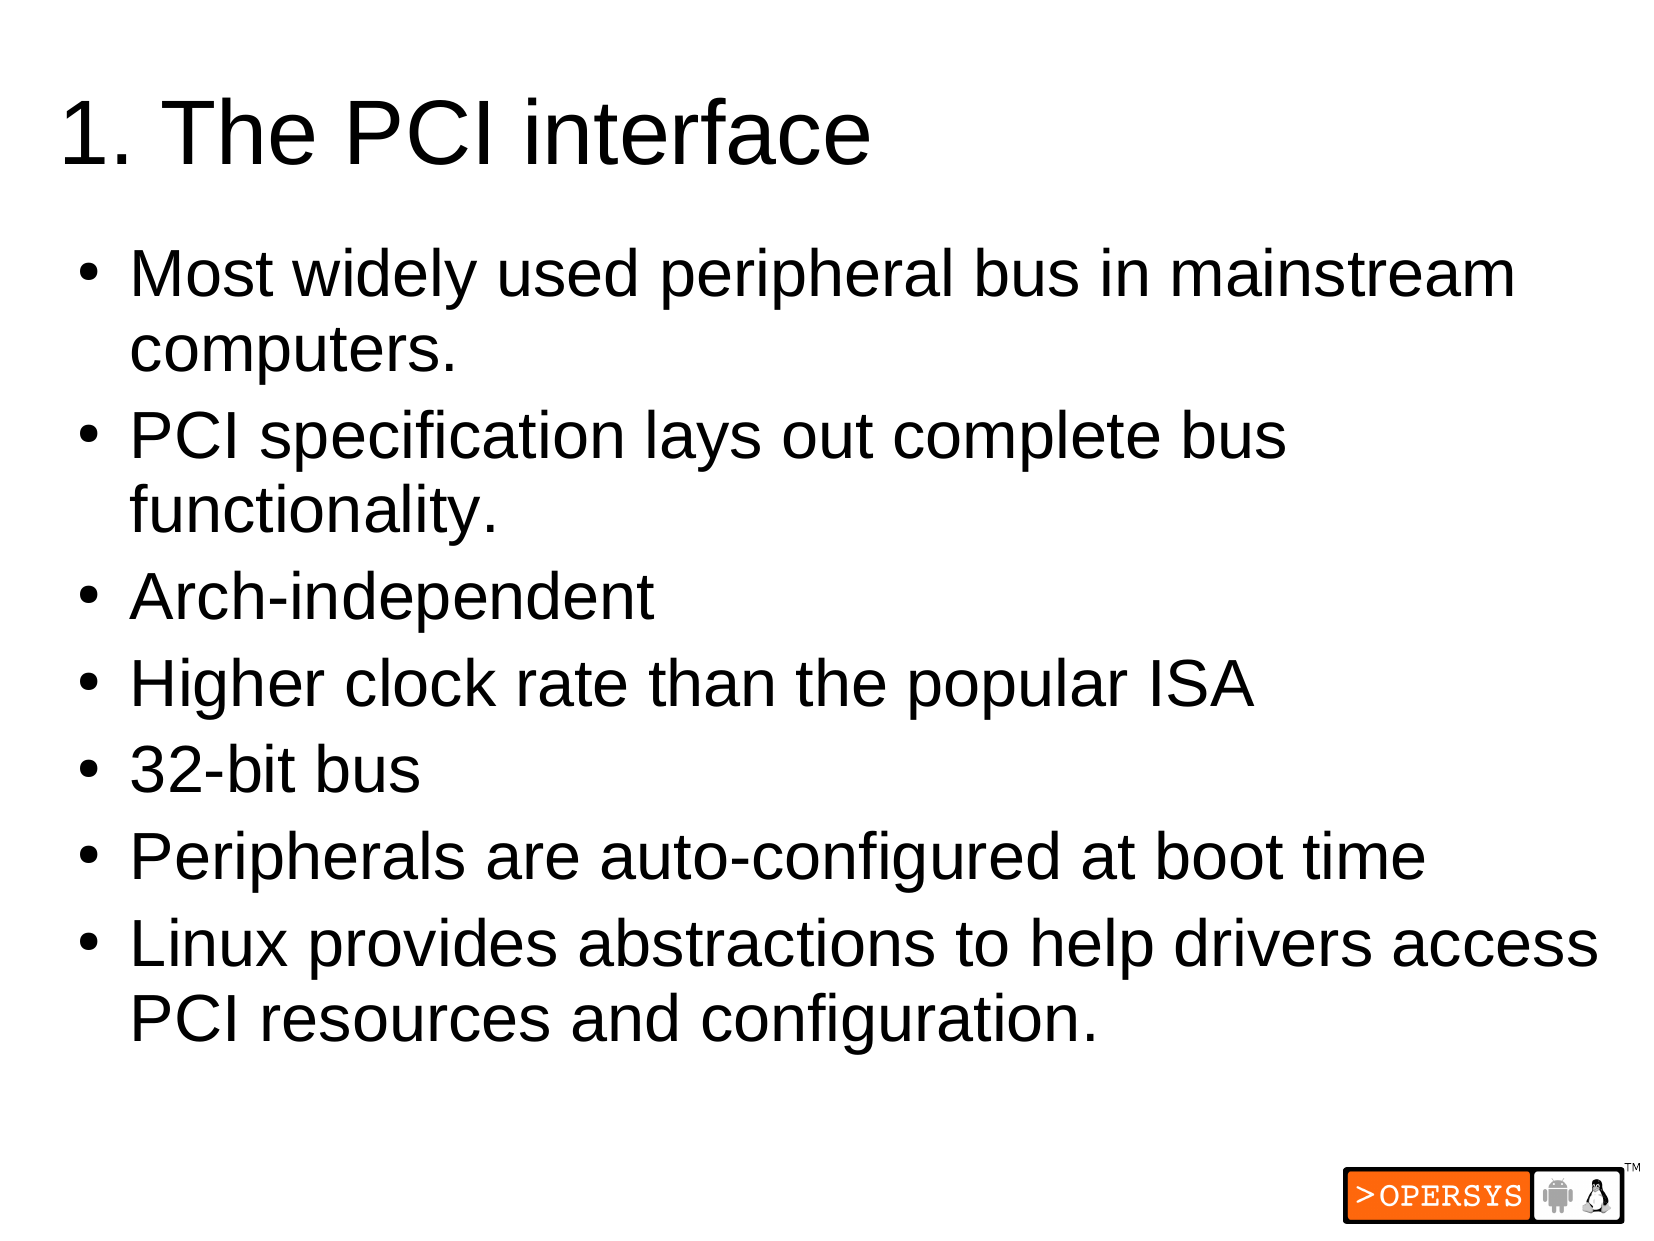

# 1. The PCI interface
Most widely used peripheral bus in mainstream computers.
PCI specification lays out complete bus functionality.
Arch-independent
Higher clock rate than the popular ISA
32-bit bus
Peripherals are auto-configured at boot time
Linux provides abstractions to help drivers access PCI resources and configuration.